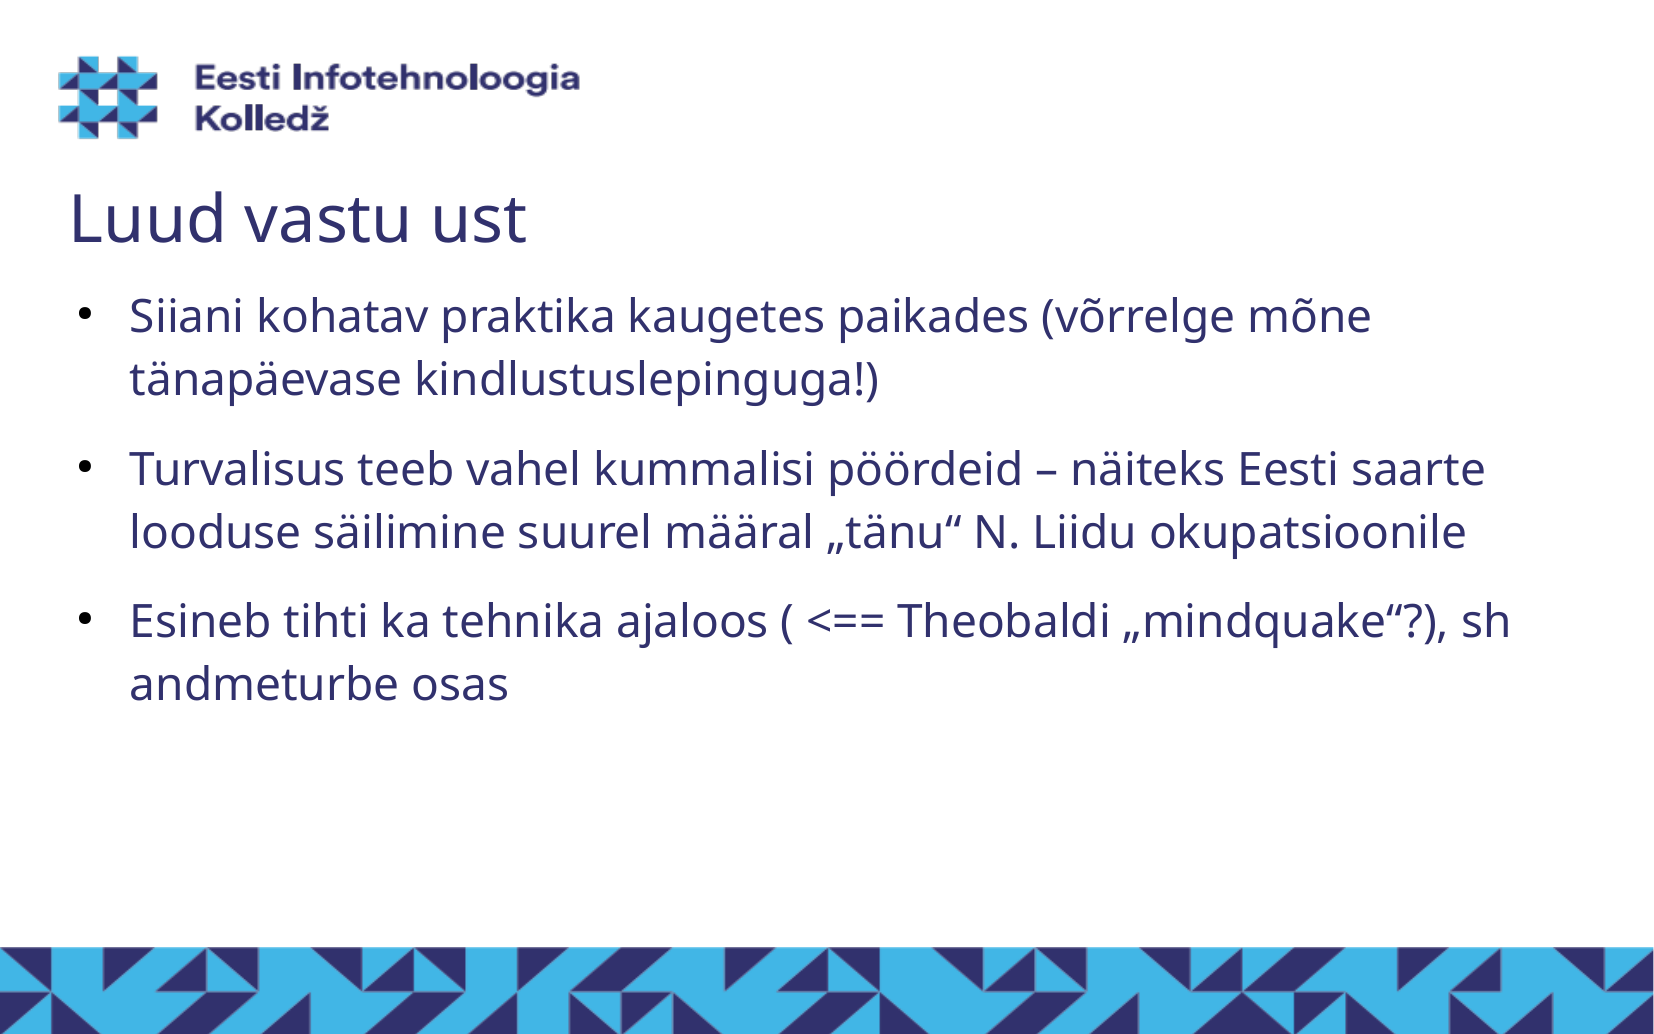

# Luud vastu ust
Siiani kohatav praktika kaugetes paikades (võrrelge mõne tänapäevase kindlustuslepinguga!)
Turvalisus teeb vahel kummalisi pöördeid – näiteks Eesti saarte looduse säilimine suurel määral „tänu“ N. Liidu okupatsioonile
Esineb tihti ka tehnika ajaloos ( <== Theobaldi „mindquake“?), sh andmeturbe osas